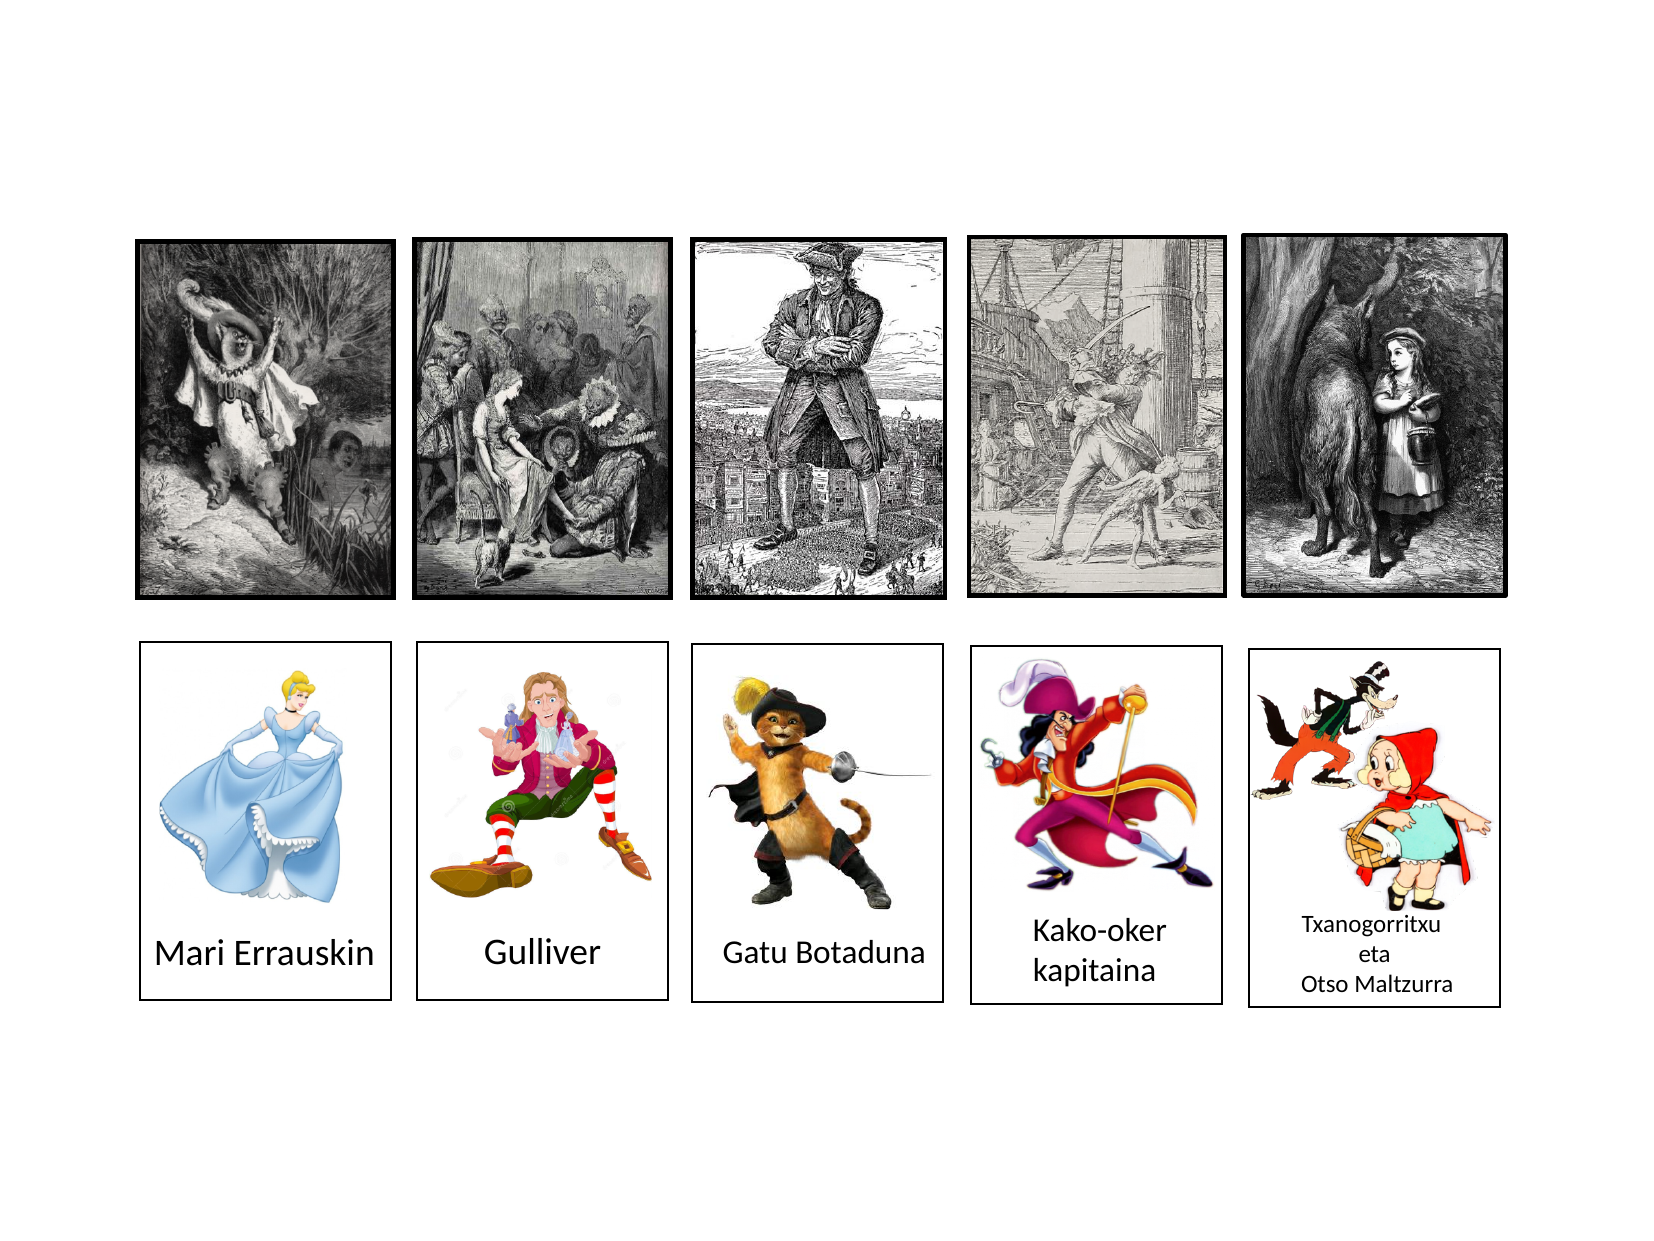

Txanogorritxu
eta
 Otso Maltzurra
Kako-oker
kapitaina
Gulliver
Mari Errauskin
Gatu Botaduna